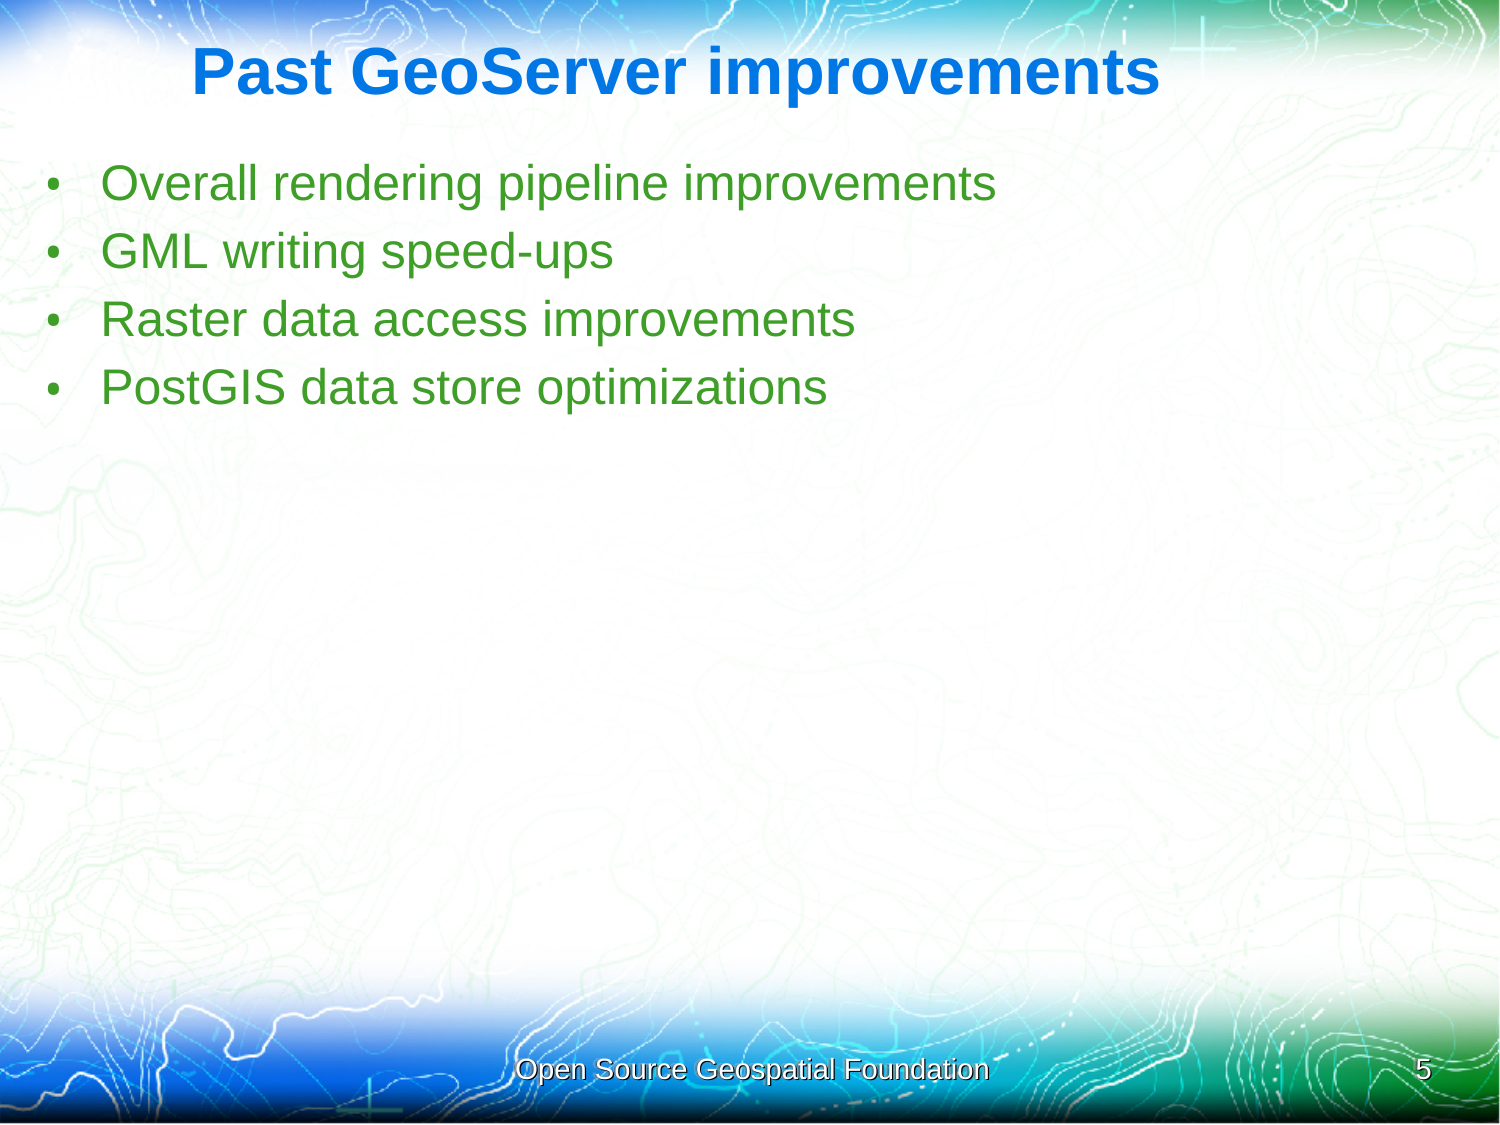

# Past GeoServer improvements
Overall rendering pipeline improvements
GML writing speed-ups
Raster data access improvements
PostGIS data store optimizations
Open Source Geospatial Foundation
5